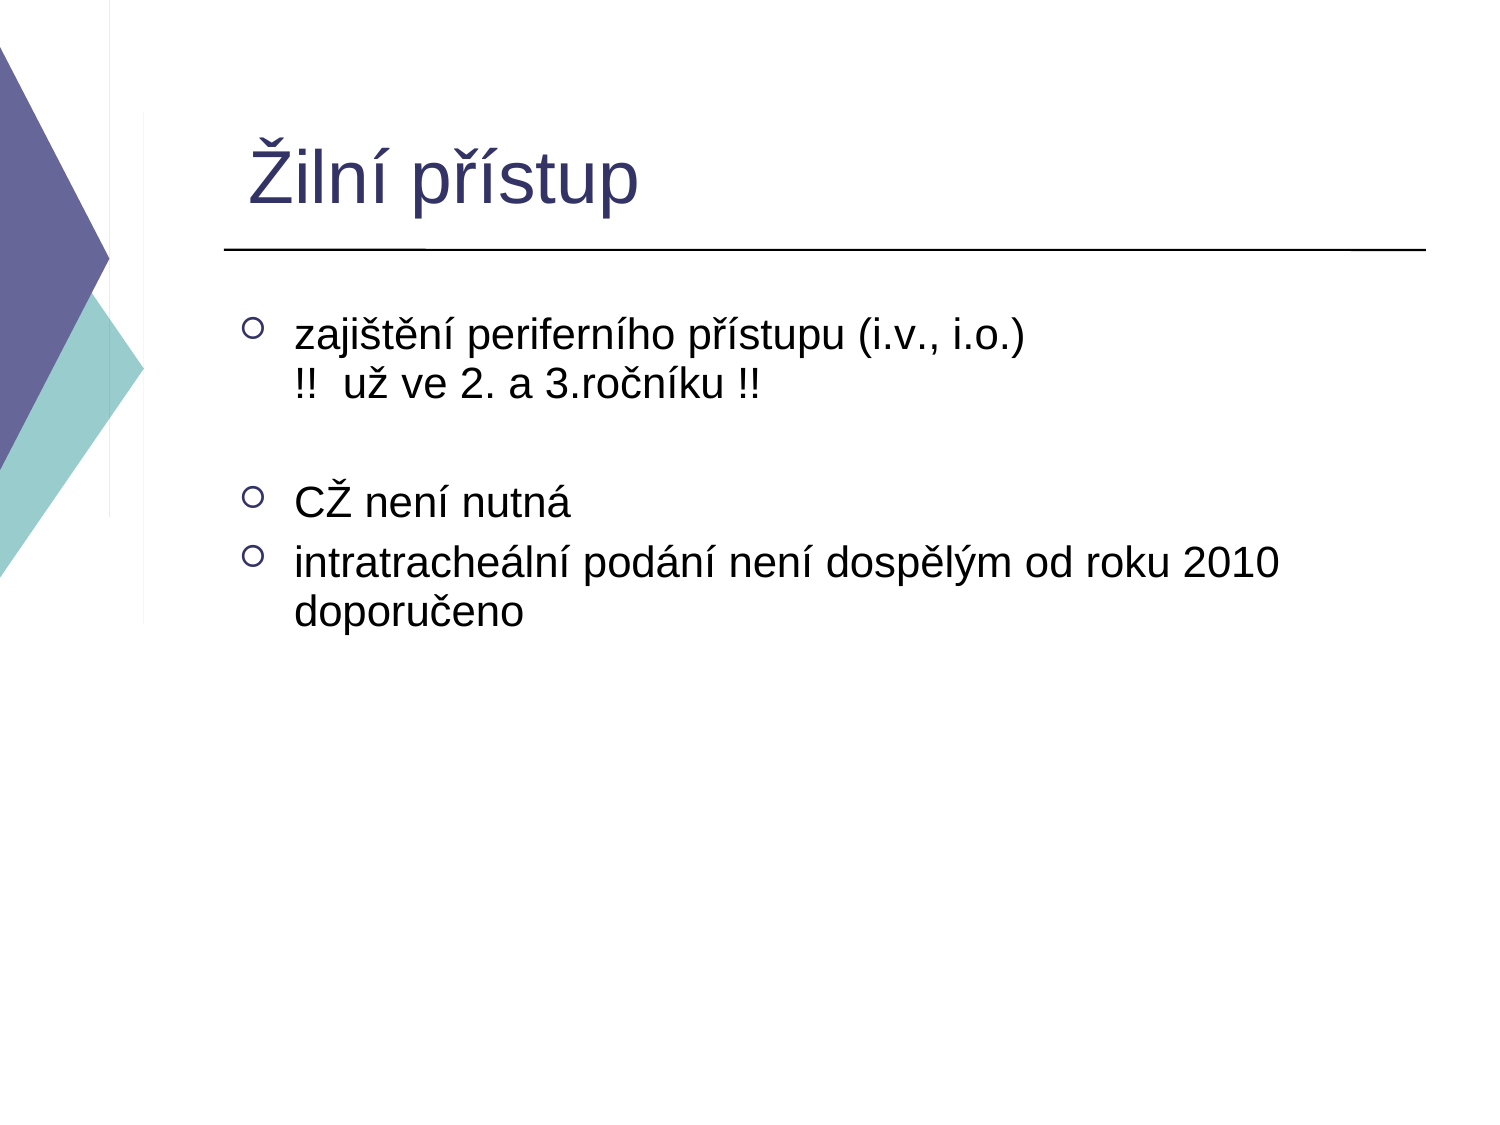

# Žilní přístup
zajištění periferního přístupu (i.v., i.o.)
!! už ve 2. a 3.ročníku !!
CŽ není nutná
intratracheální podání není dospělým od roku 2010 doporučeno